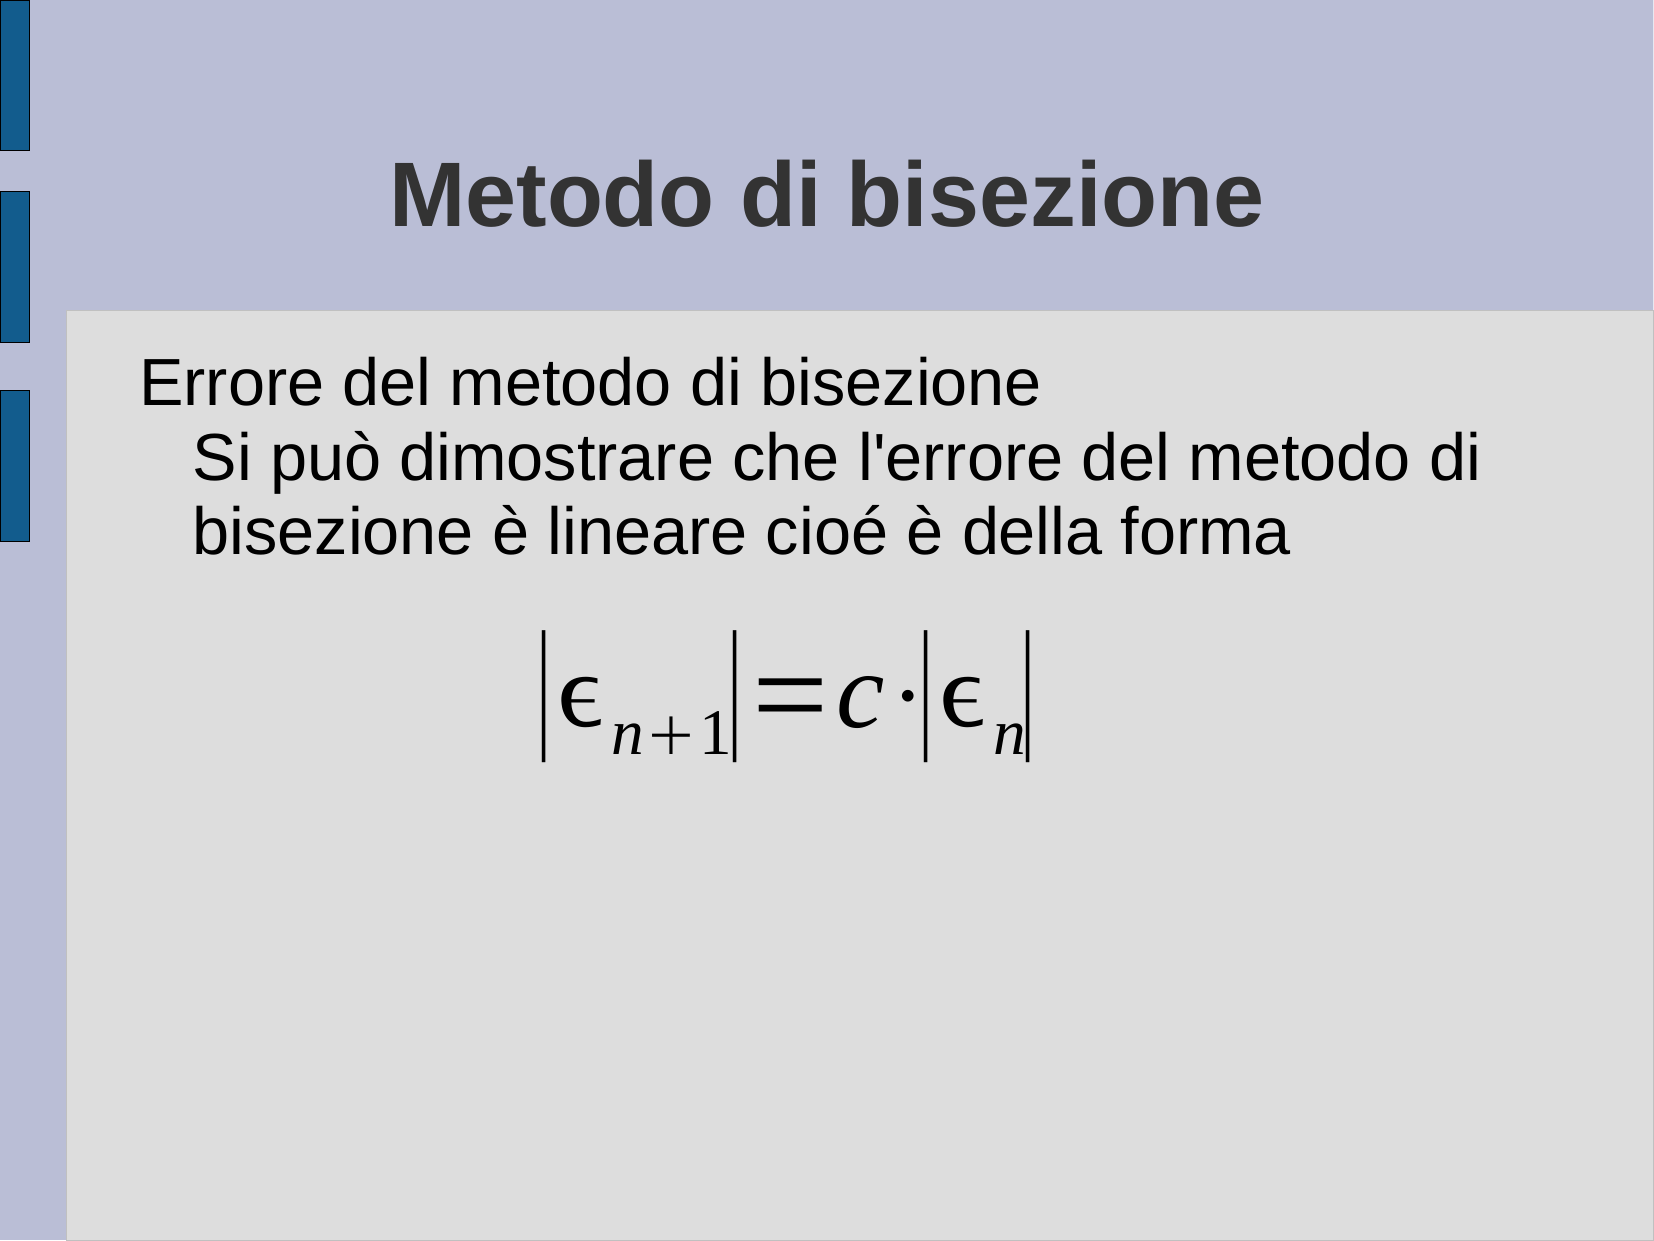

# Metodo di bisezione
Errore del metodo di bisezione
Si può dimostrare che l'errore del metodo di bisezione è lineare cioé è della forma